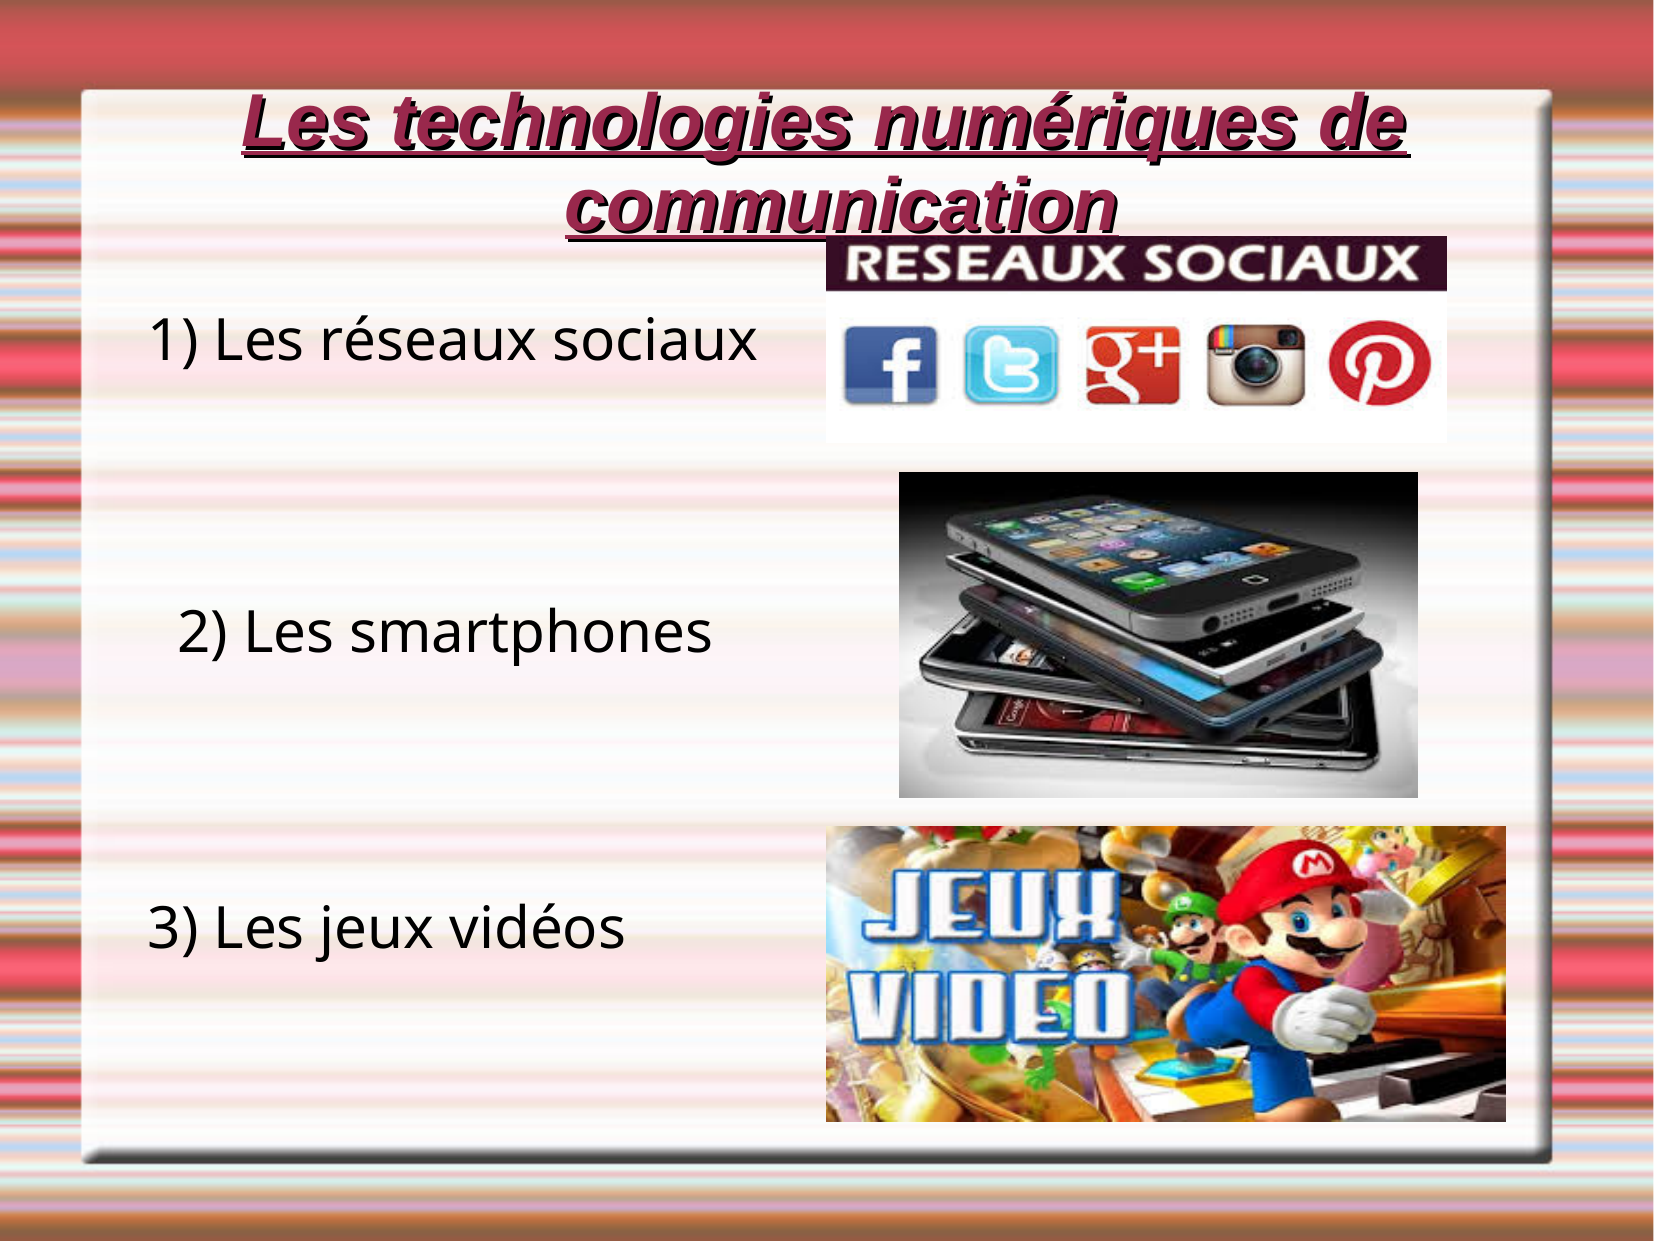

# Les technologies numériques de communication
1) Les réseaux sociaux
2) Les smartphones
3) Les jeux vidéos